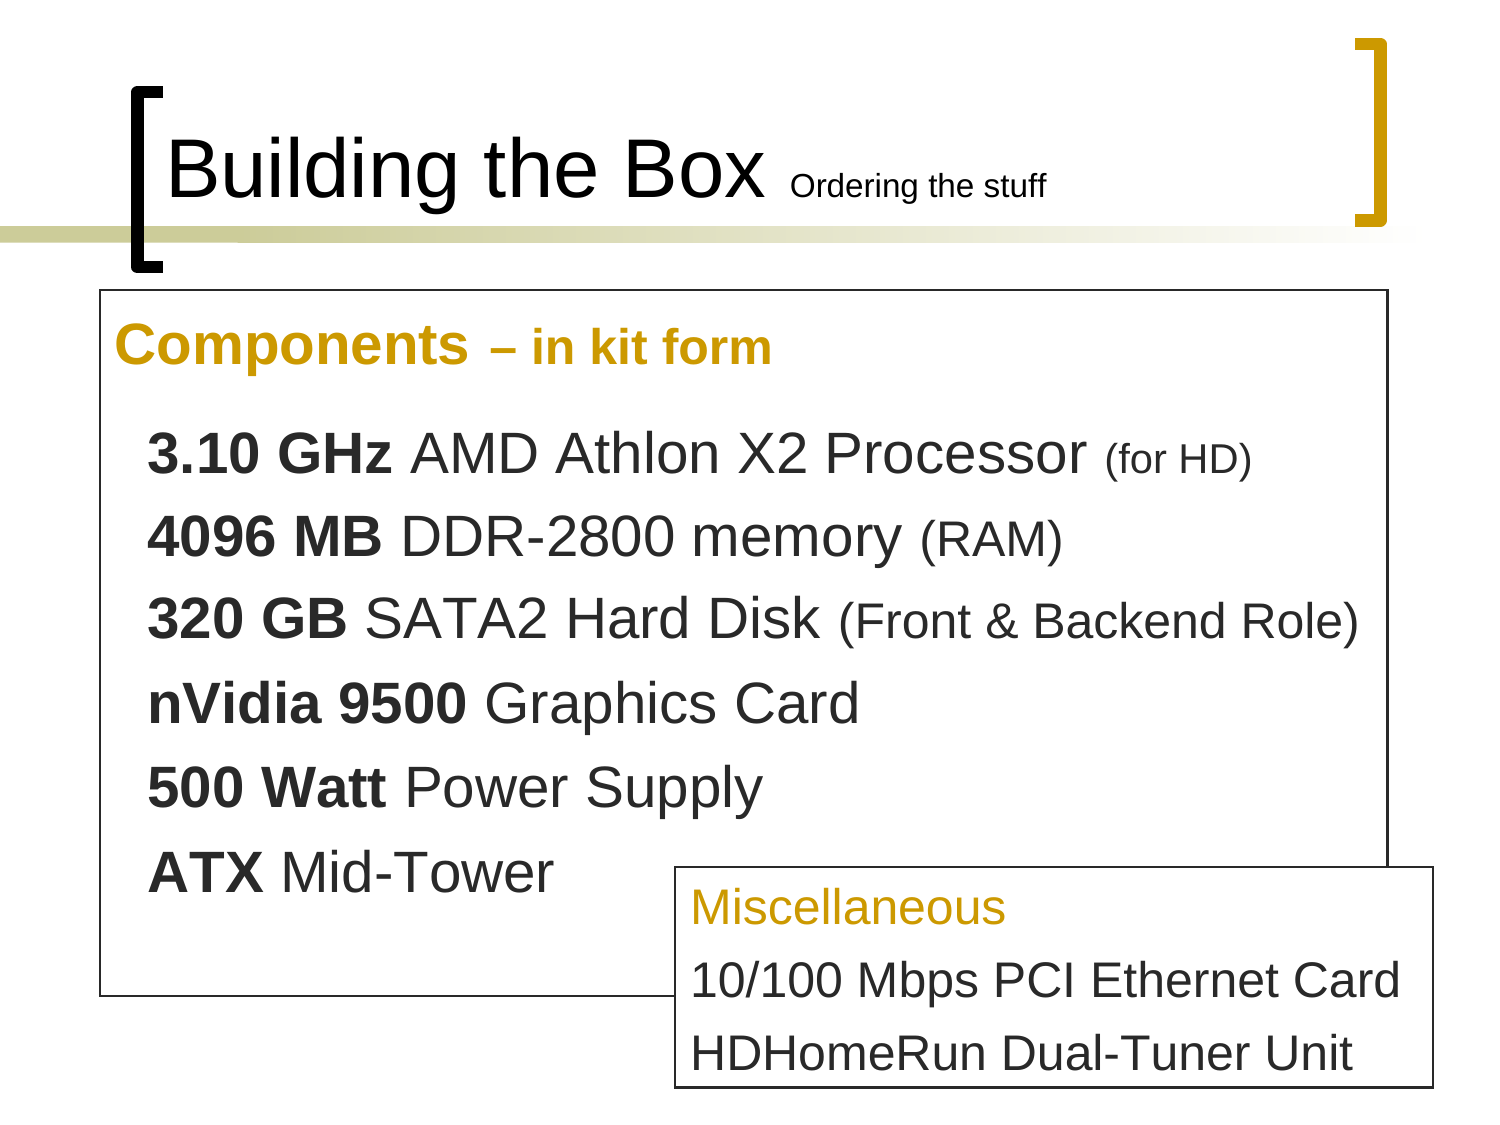

# Building the Box Ordering the stuff
Components – in kit form
 3.10 GHz AMD Athlon X2 Processor (for HD)
 4096 MB DDR-2800 memory (RAM)
 320 GB SATA2 Hard Disk (Front & Backend Role)
 nVidia 9500 Graphics Card
 500 Watt Power Supply
 ATX Mid-Tower
Miscellaneous
10/100 Mbps PCI Ethernet Card
HDHomeRun Dual-Tuner Unit